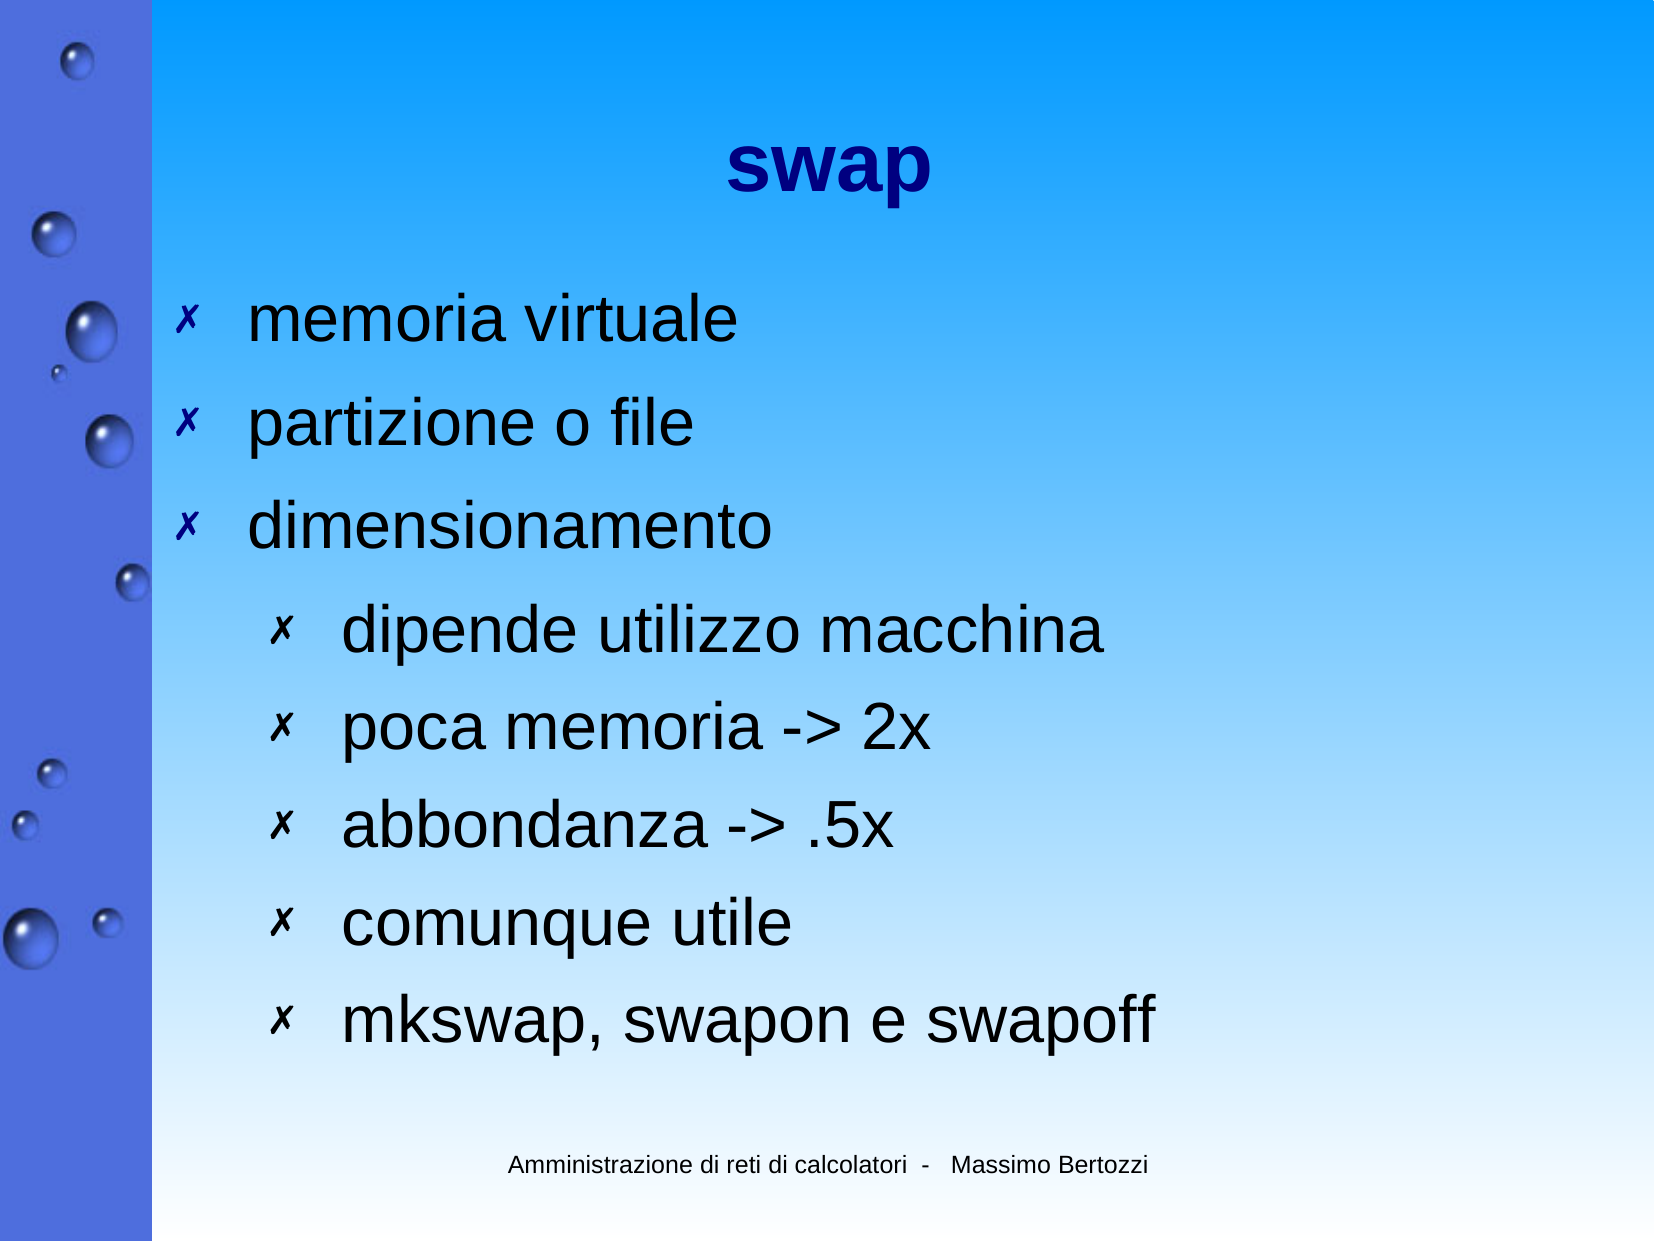

# swap
memoria virtuale
partizione o file
dimensionamento
dipende utilizzo macchina
poca memoria -> 2x
abbondanza -> .5x
comunque utile
mkswap, swapon e swapoff